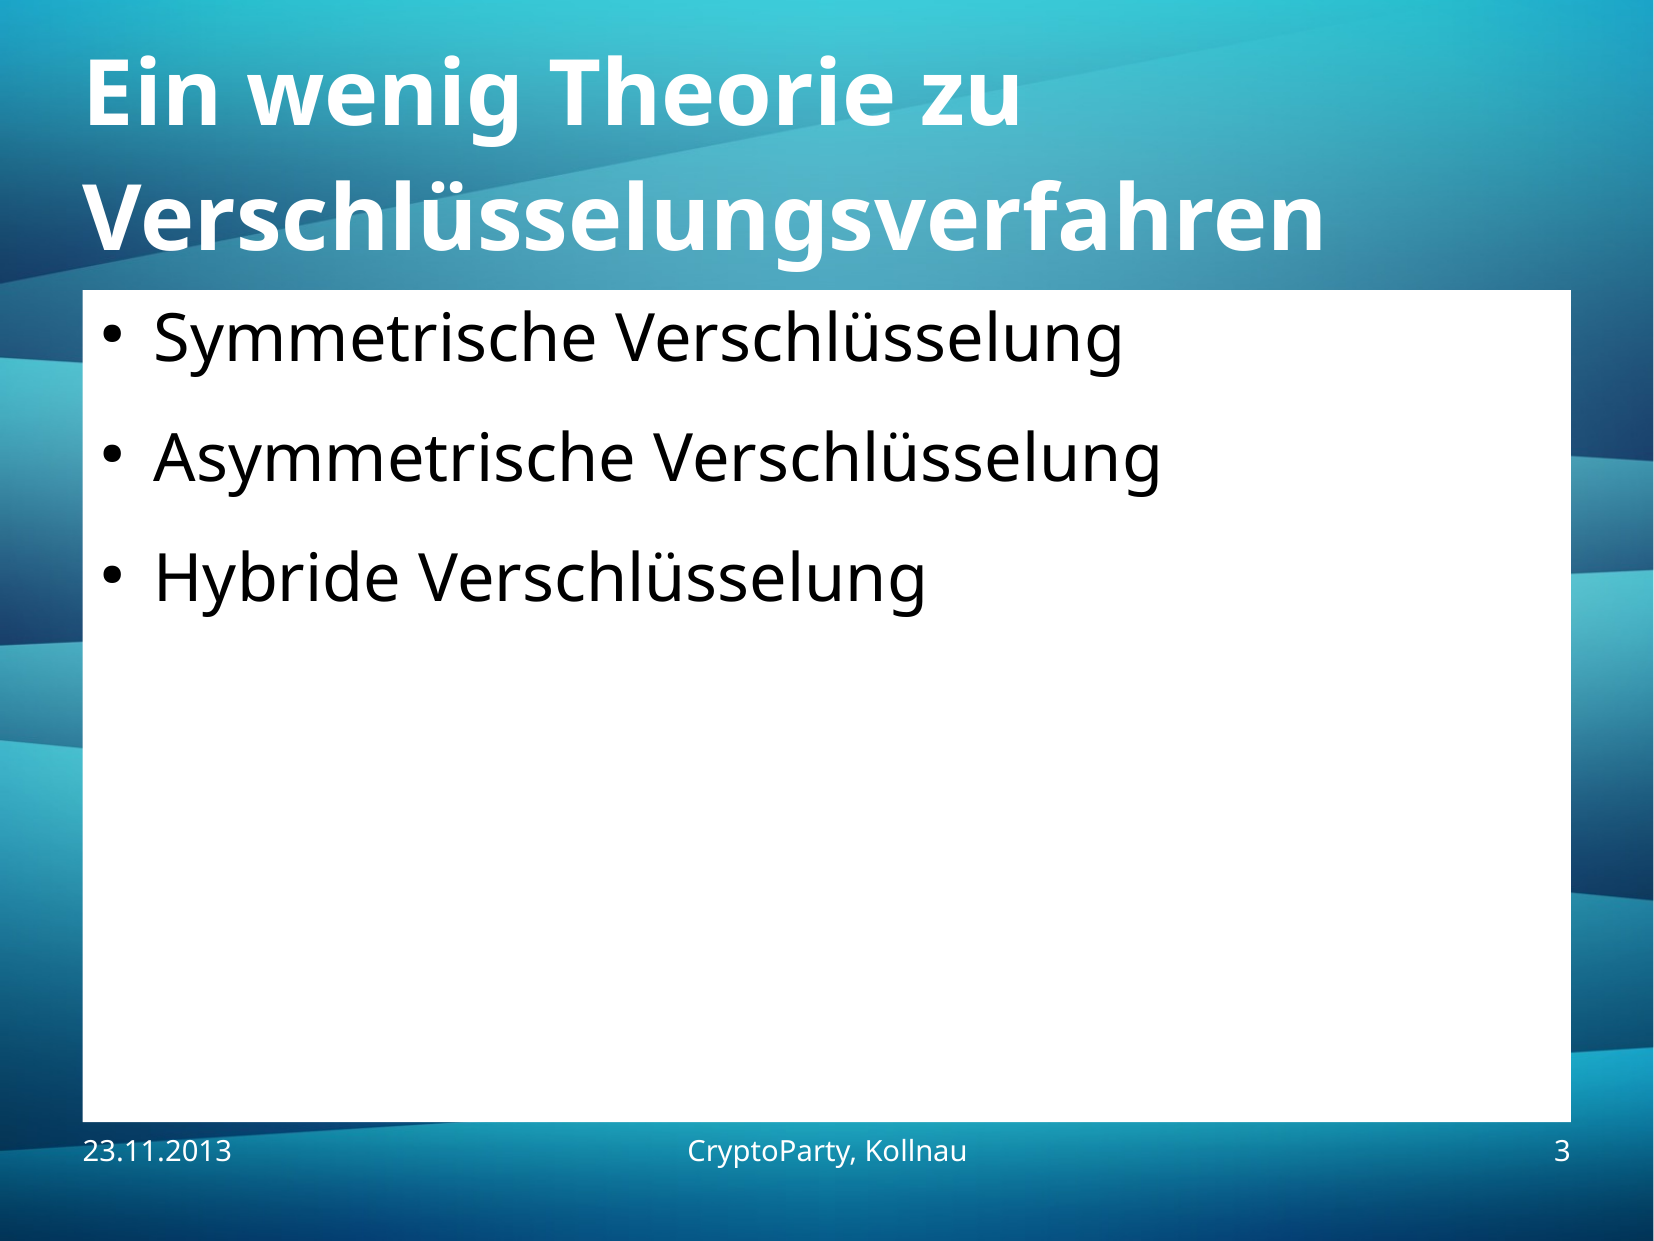

# Ein wenig Theorie zu Verschlüsselungsverfahren
Symmetrische Verschlüsselung
Asymmetrische Verschlüsselung
Hybride Verschlüsselung
23.11.2013
CryptoParty, Kollnau
3